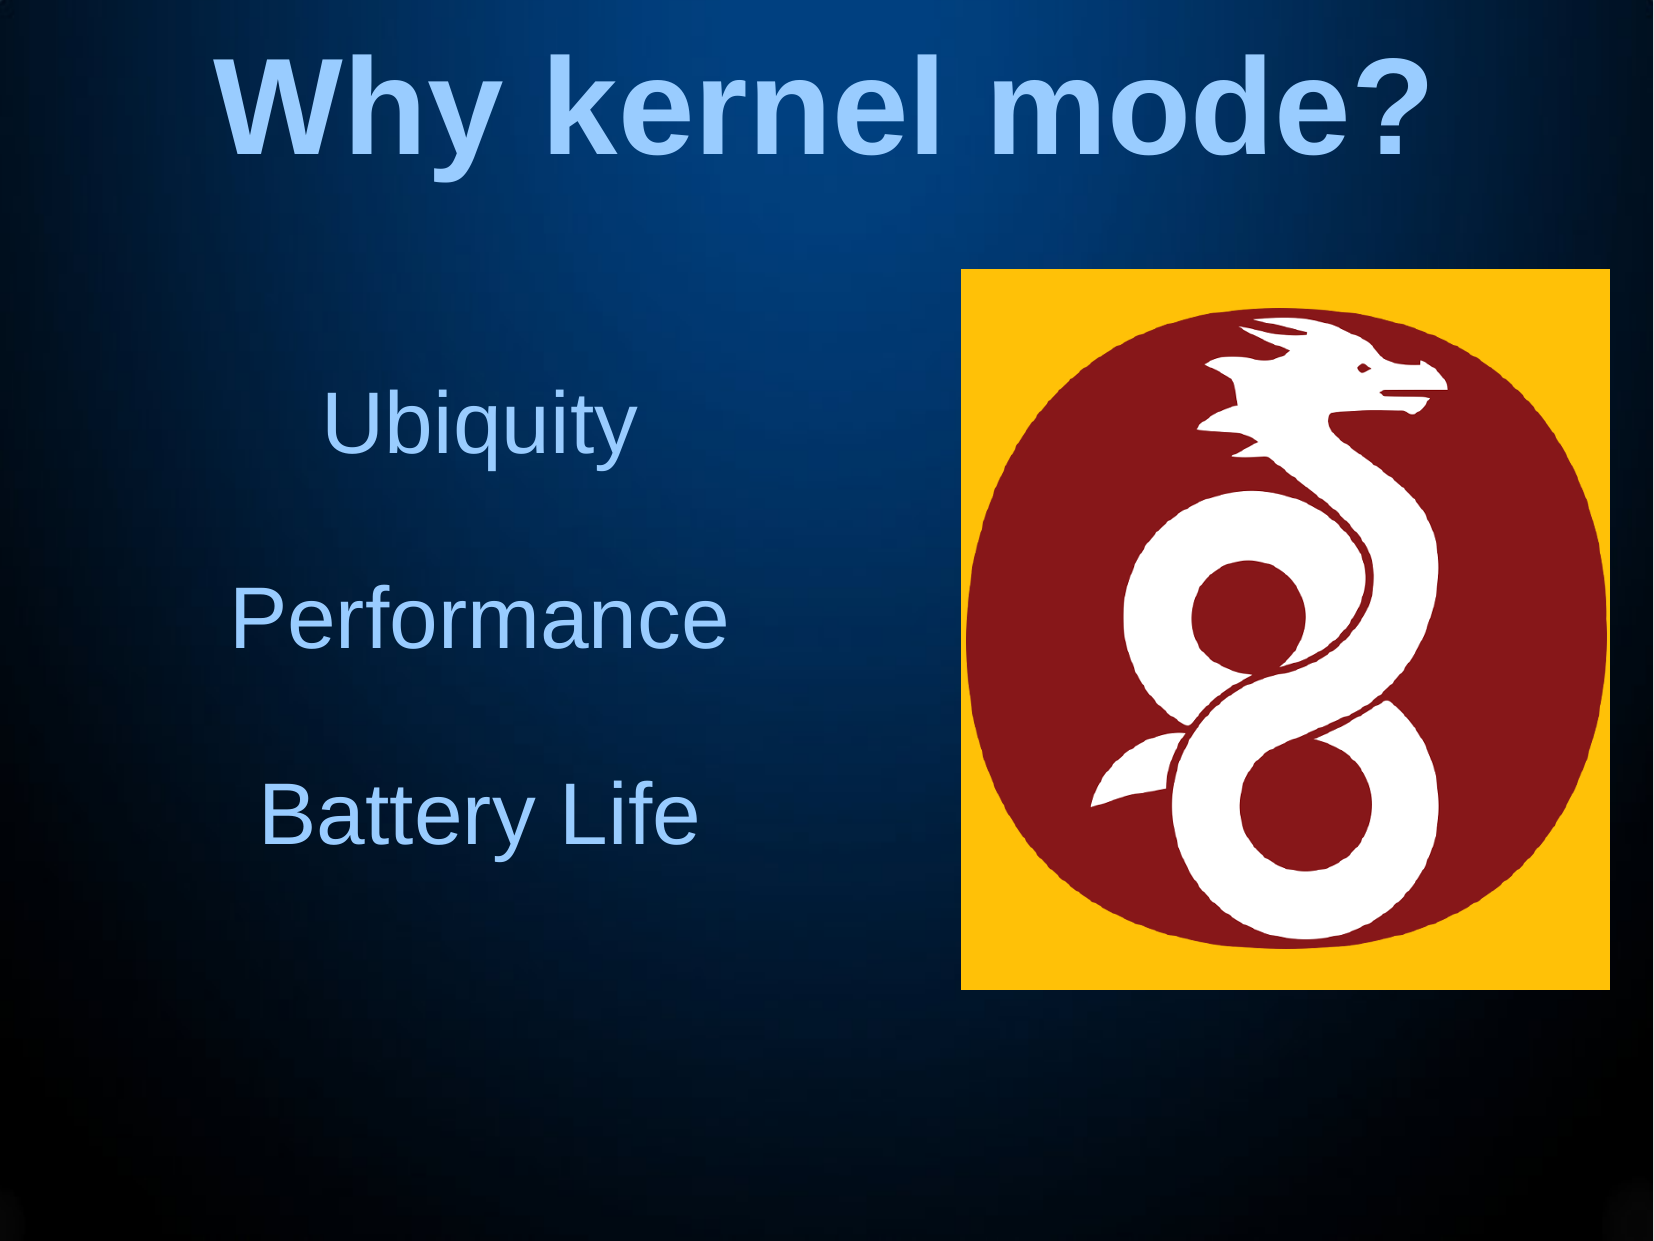

# Why kernel mode?
Ubiquity
Performance
Battery Life